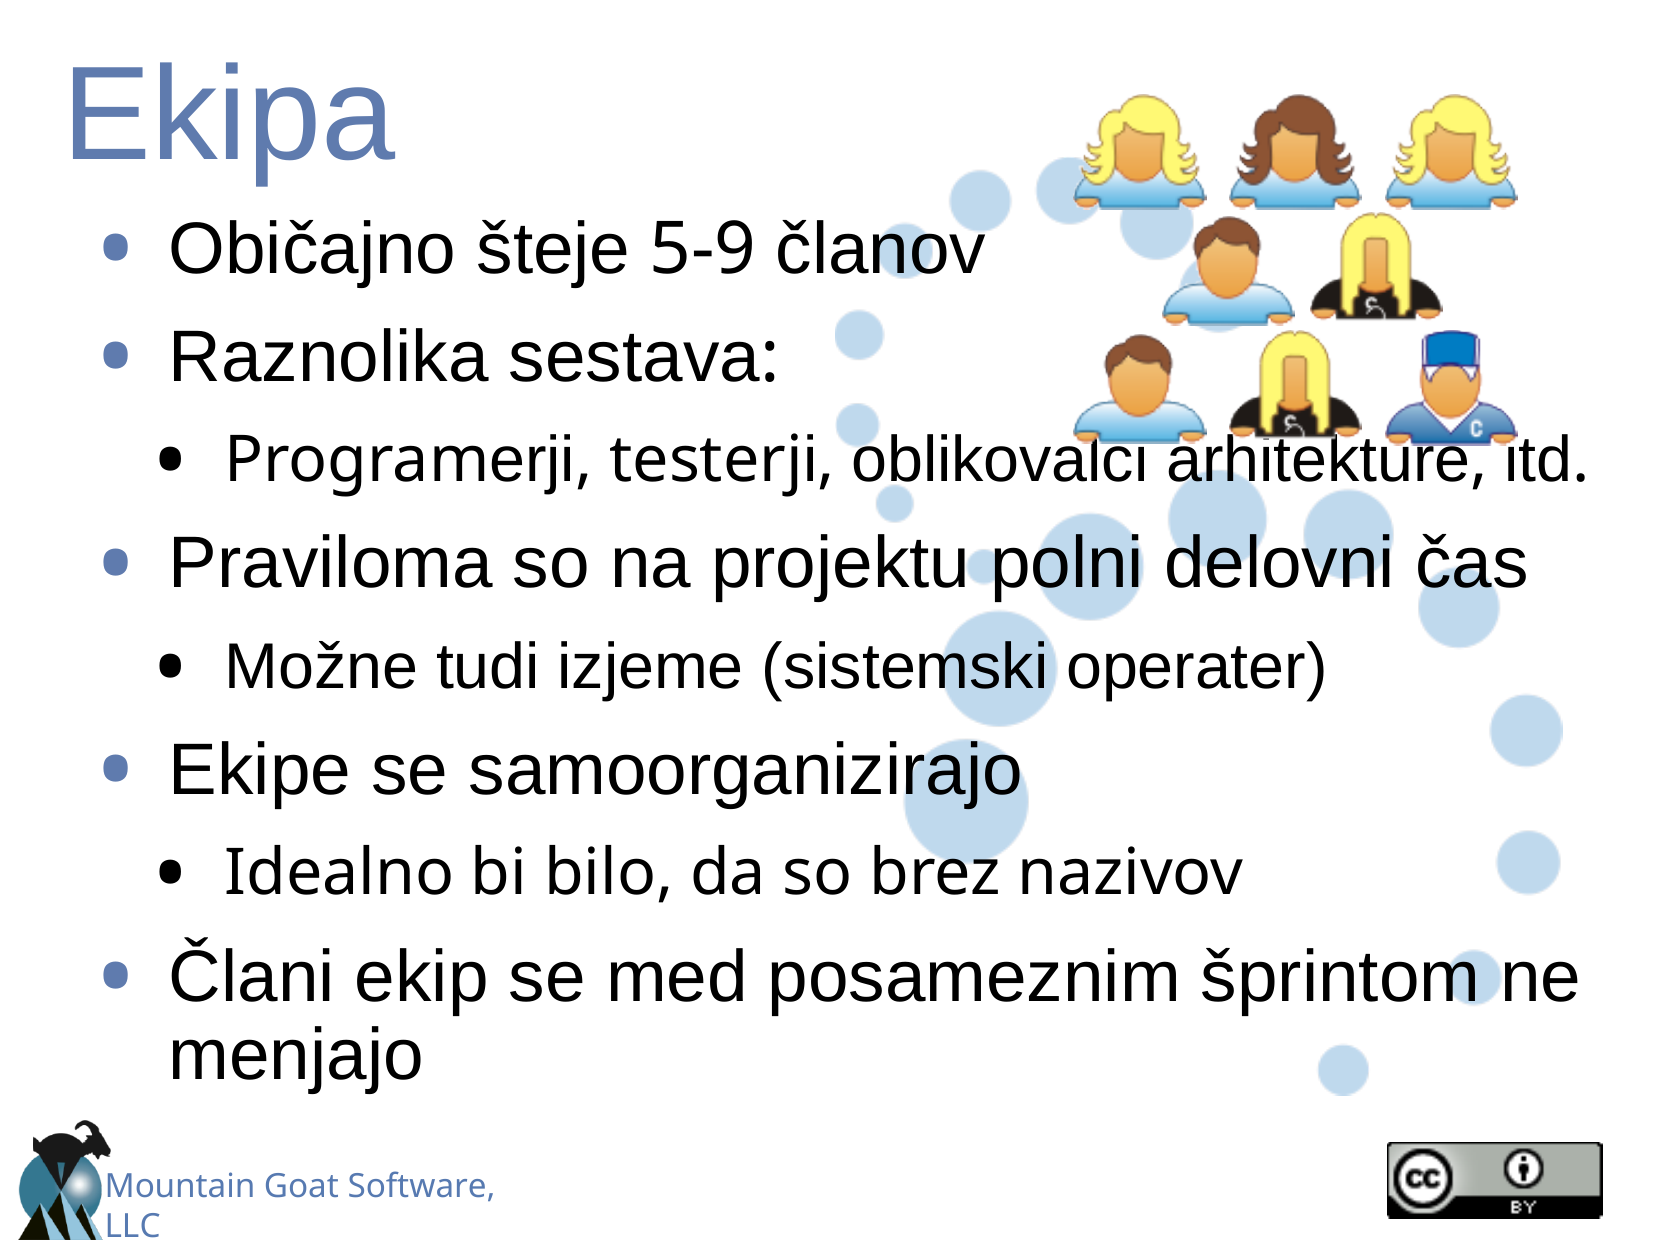

# Ekipa
Običajno šteje 5-9 članov
Raznolika sestava:
Programerji, testerji, oblikovalci arhitekture, itd.
Praviloma so na projektu polni delovni čas
Možne tudi izjeme (sistemski operater)
Ekipe se samoorganizirajo
Idealno bi bilo, da so brez nazivov
Člani ekip se med posameznim šprintom ne menjajo